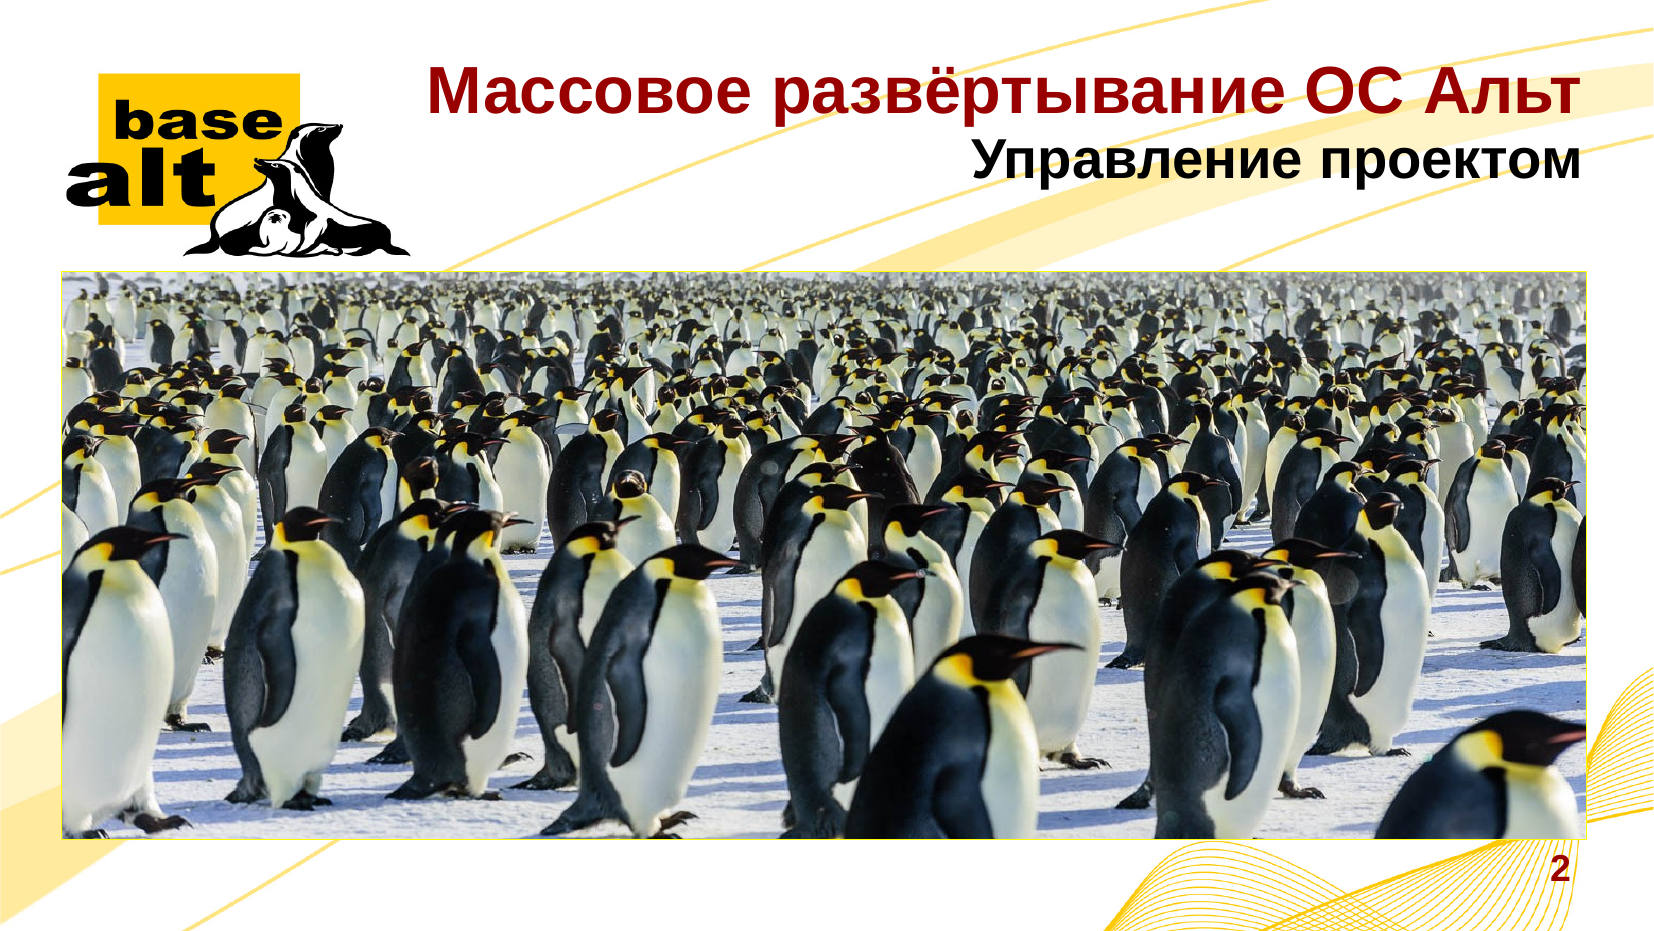

# Массовое развёртывание ОС Альт Управление проектом
2